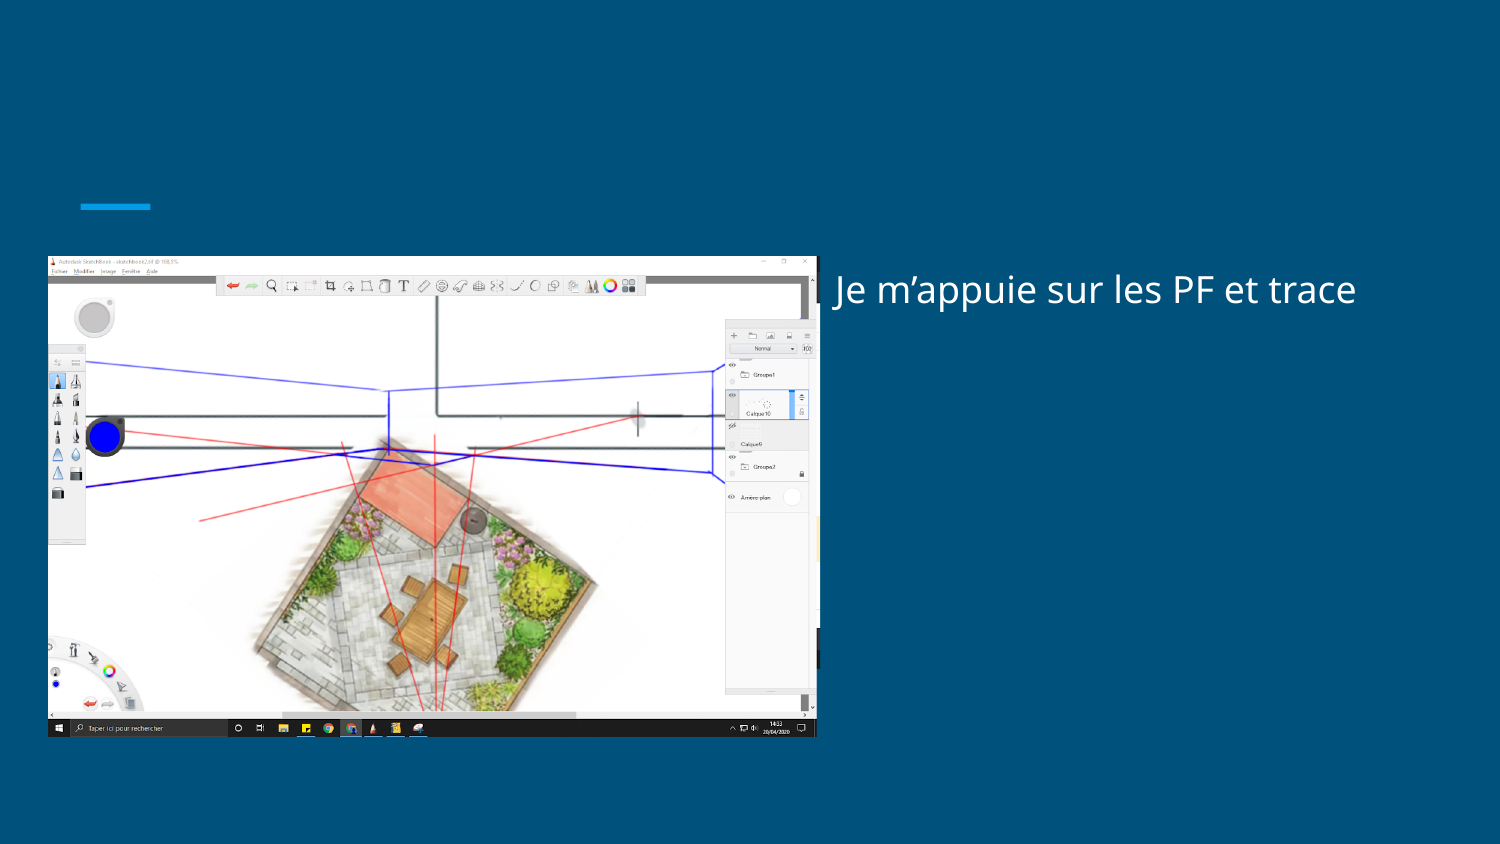

# Je m’appuie sur les PF et trace